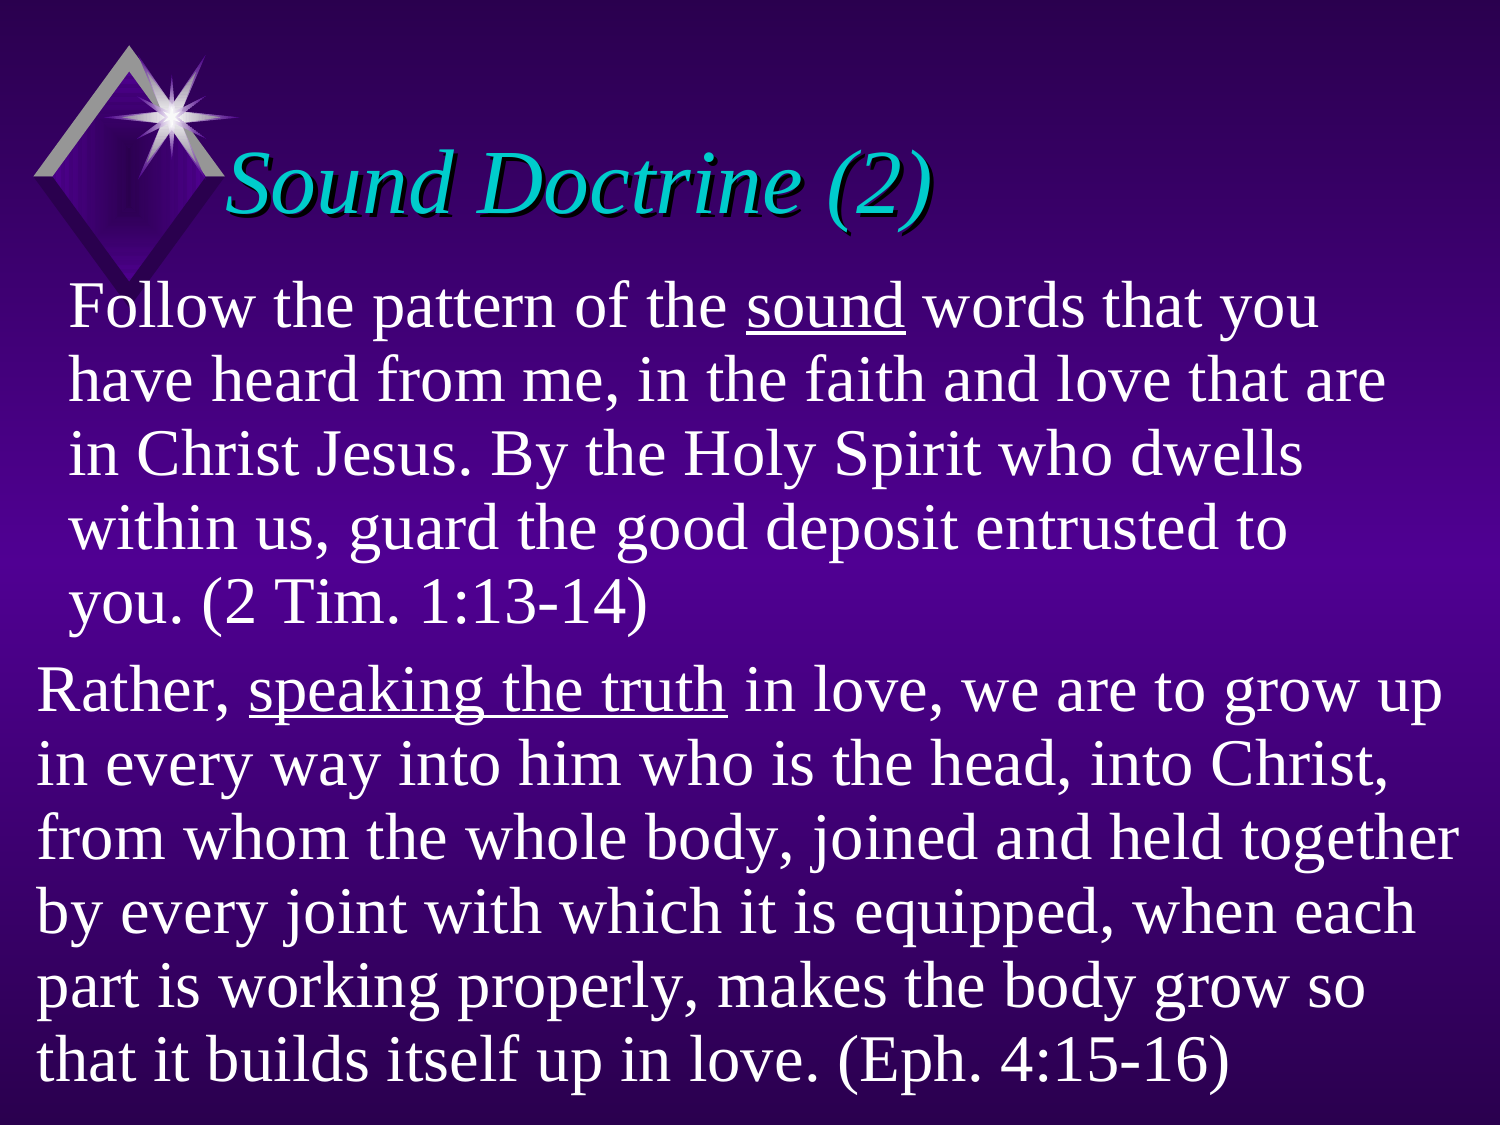

# Sound Doctrine (2)
Follow the pattern of the sound words that you have heard from me, in the faith and love that are in Christ Jesus. By the Holy Spirit who dwells within us, guard the good deposit entrusted to you. (2 Tim. 1:13-14)
Rather, speaking the truth in love, we are to grow up in every way into him who is the head, into Christ, from whom the whole body, joined and held together by every joint with which it is equipped, when each part is working properly, makes the body grow so that it builds itself up in love. (Eph. 4:15-16)